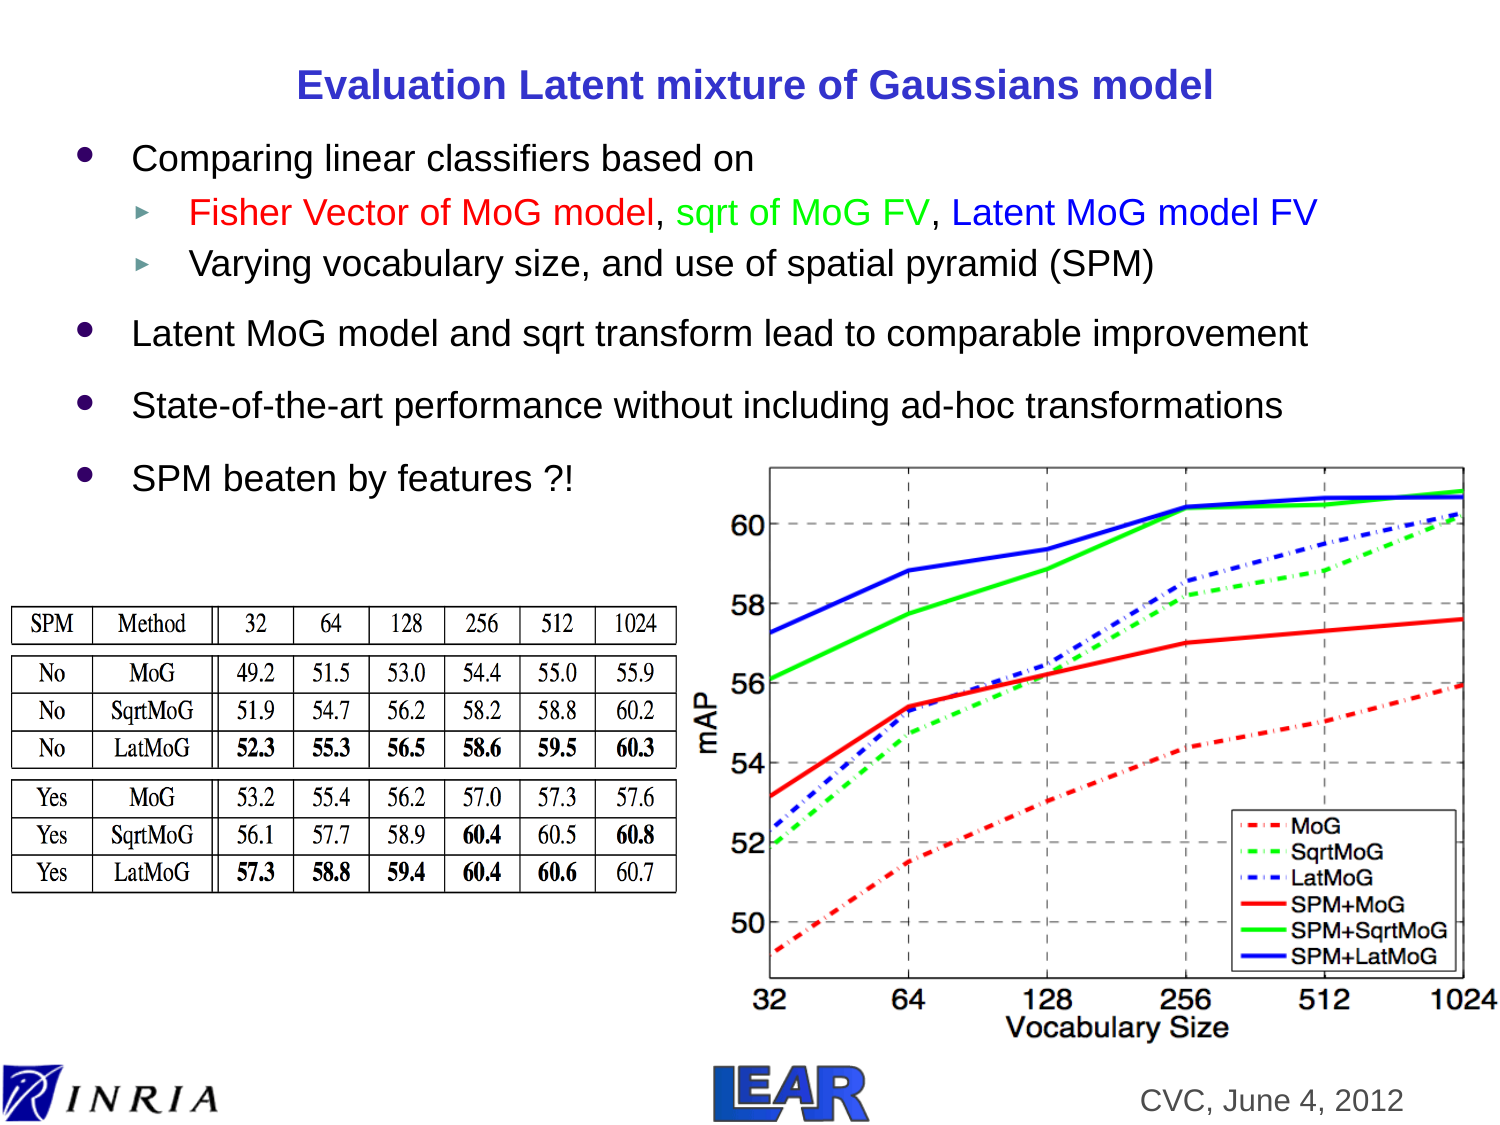

# Evaluation Latent mixture of Gaussians model
Comparing linear classifiers based on
Fisher Vector of MoG model, sqrt of MoG FV, Latent MoG model FV
Varying vocabulary size, and use of spatial pyramid (SPM)
Latent MoG model and sqrt transform lead to comparable improvement
State-of-the-art performance without including ad-hoc transformations
SPM beaten by features ?!